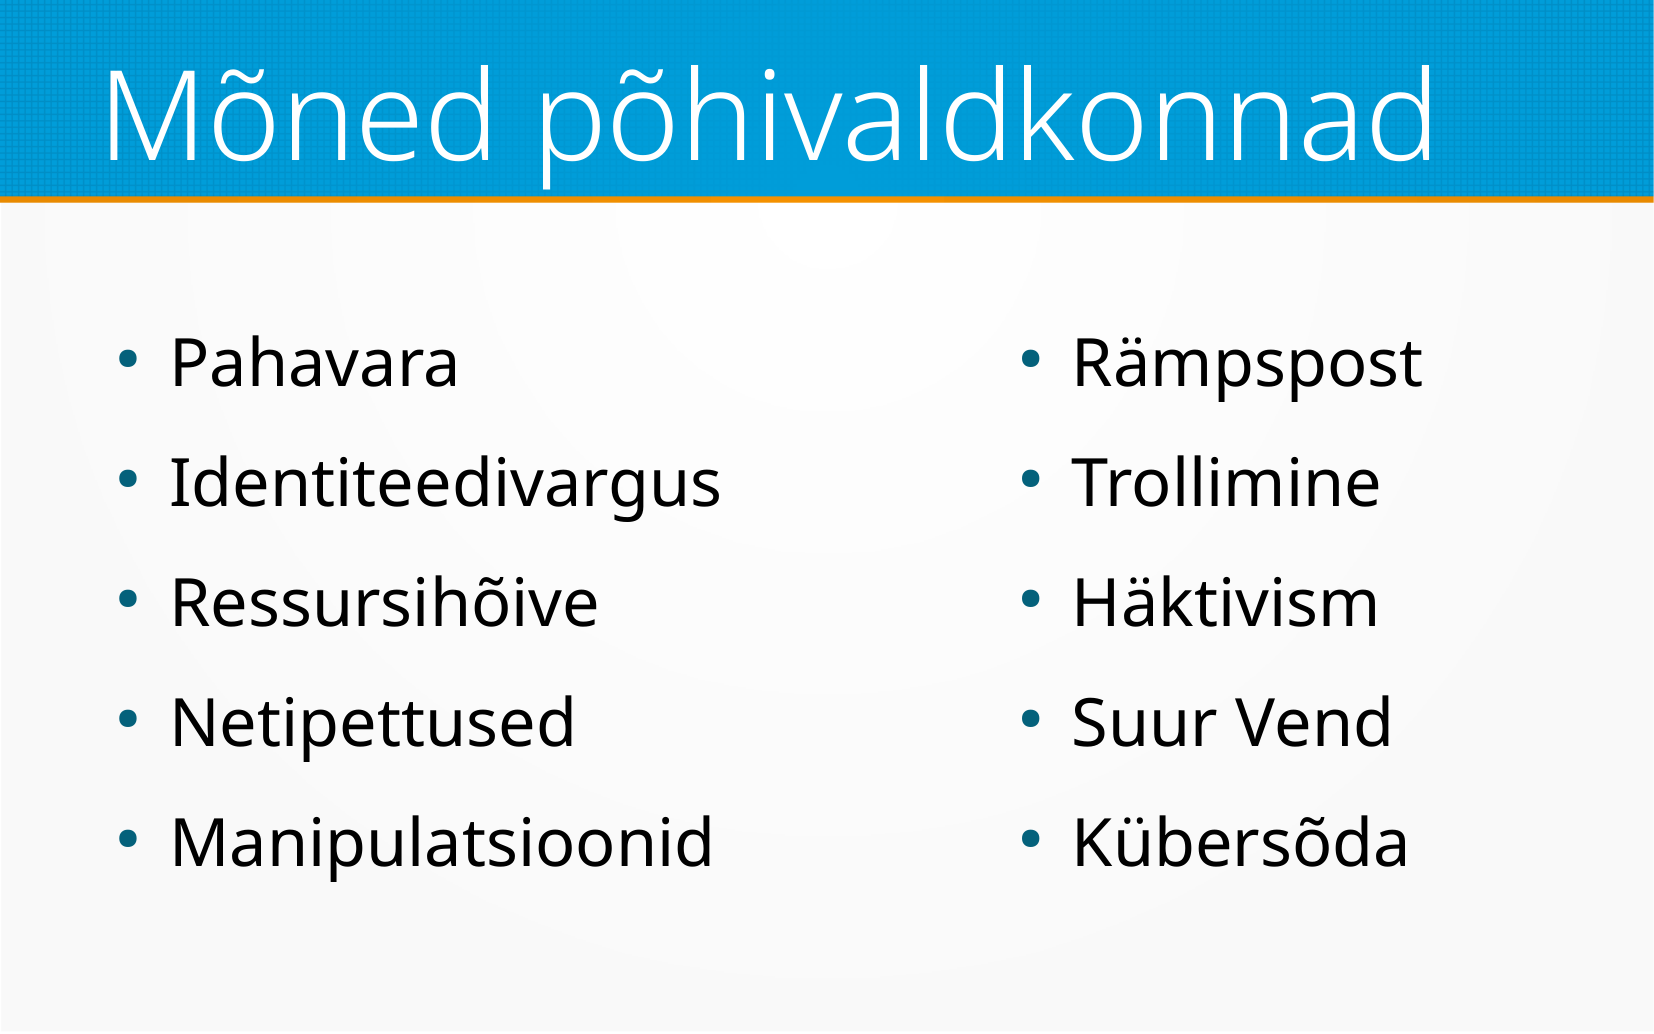

# Mõned põhivaldkonnad
Pahavara
Identiteedivargus
Ressursihõive
Netipettused
Manipulatsioonid
Rämpspost
Trollimine
Häktivism
Suur Vend
Kübersõda